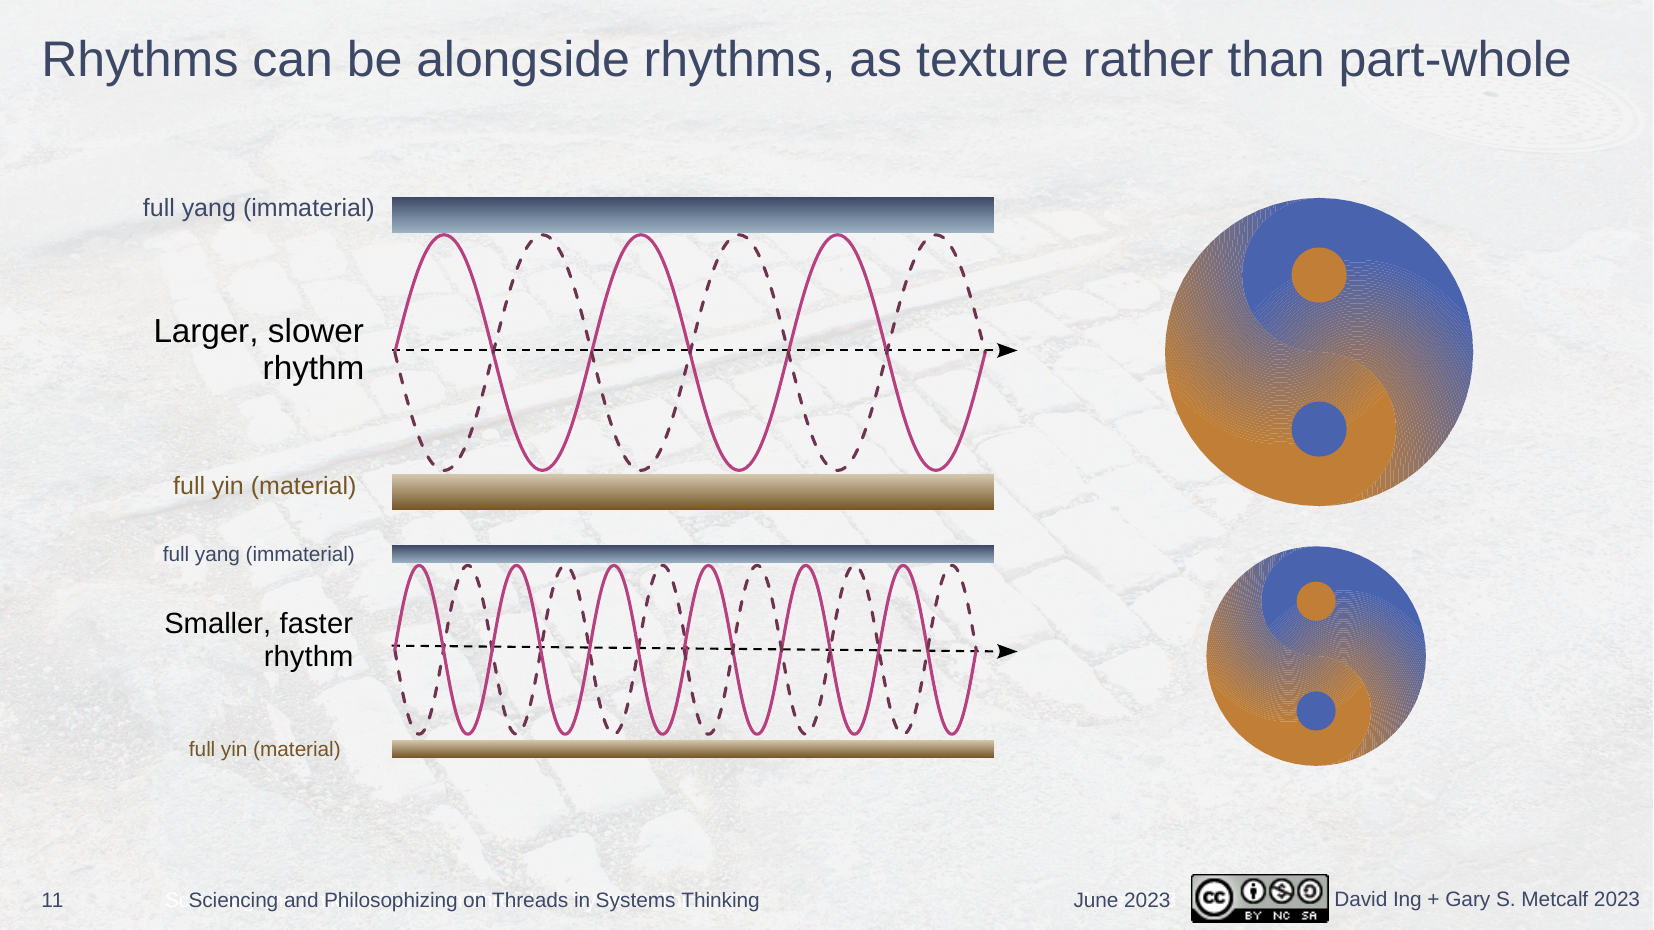

# Rhythms can be alongside rhythms, as texture rather than part-whole
full yang (immaterial)
Larger, slower rhythm
full yin (material)
full yang (immaterial)
Smaller, faster rhythm
full yin (material)
Sciencing and Philosophizing on Threads in Systems Thinking
June 2023